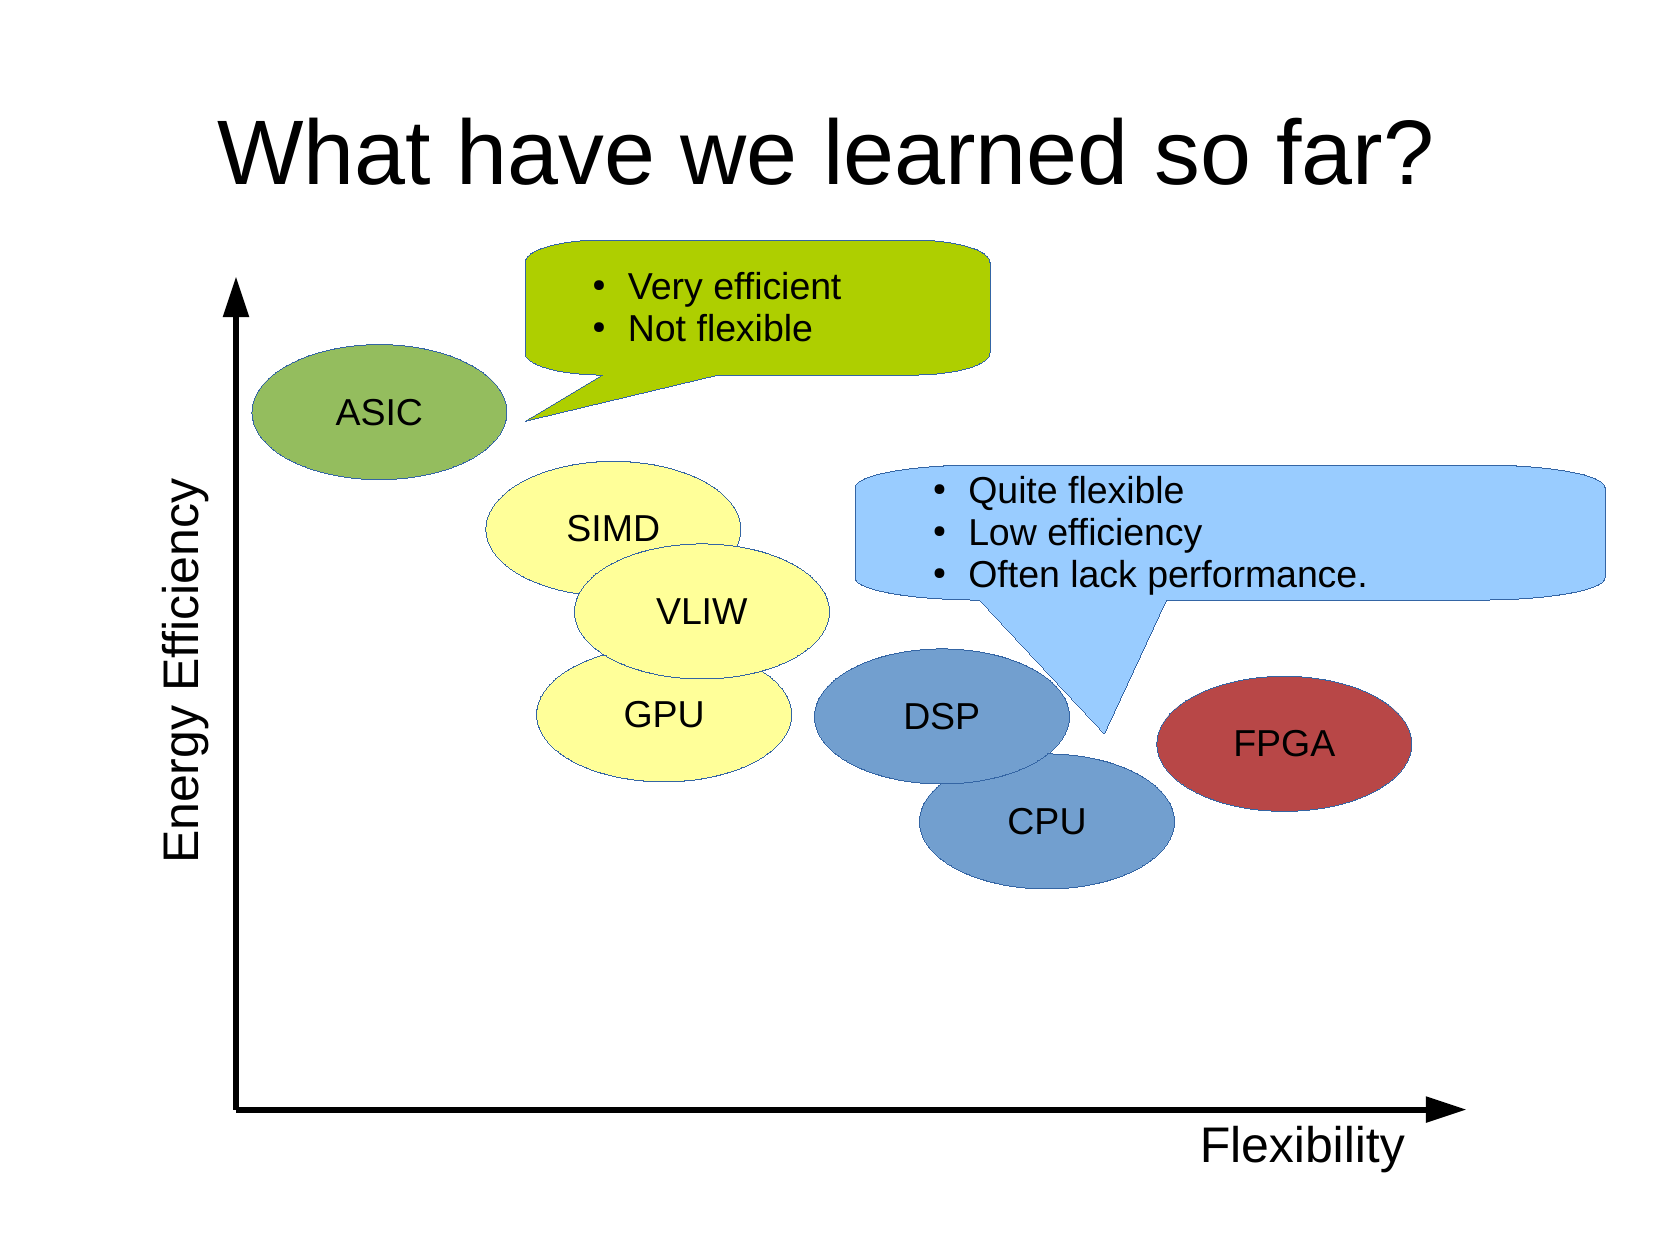

# What have we learned so far?
Very efficient
Not flexible
ASIC
SIMD
Quite flexible
Low efficiency
Often lack performance.
VLIW
Energy Efficiency
GPU
DSP
FPGA
CPU
Flexibility